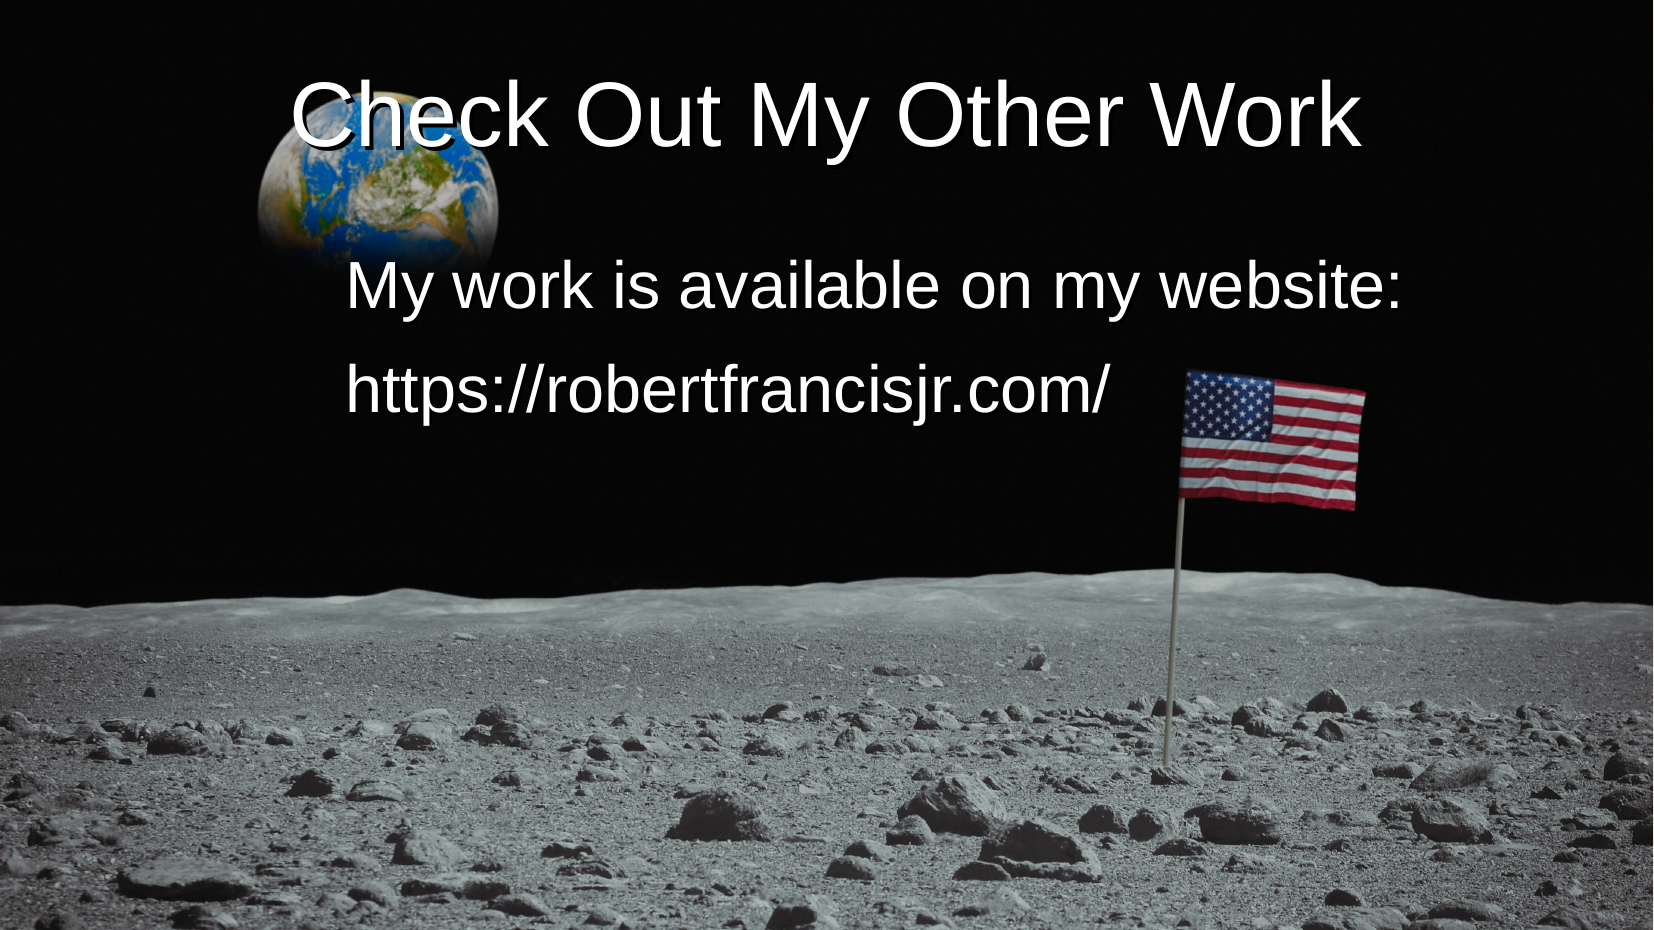

# Check Out My Other Work
My work is available on my website:
https://robertfrancisjr.com/